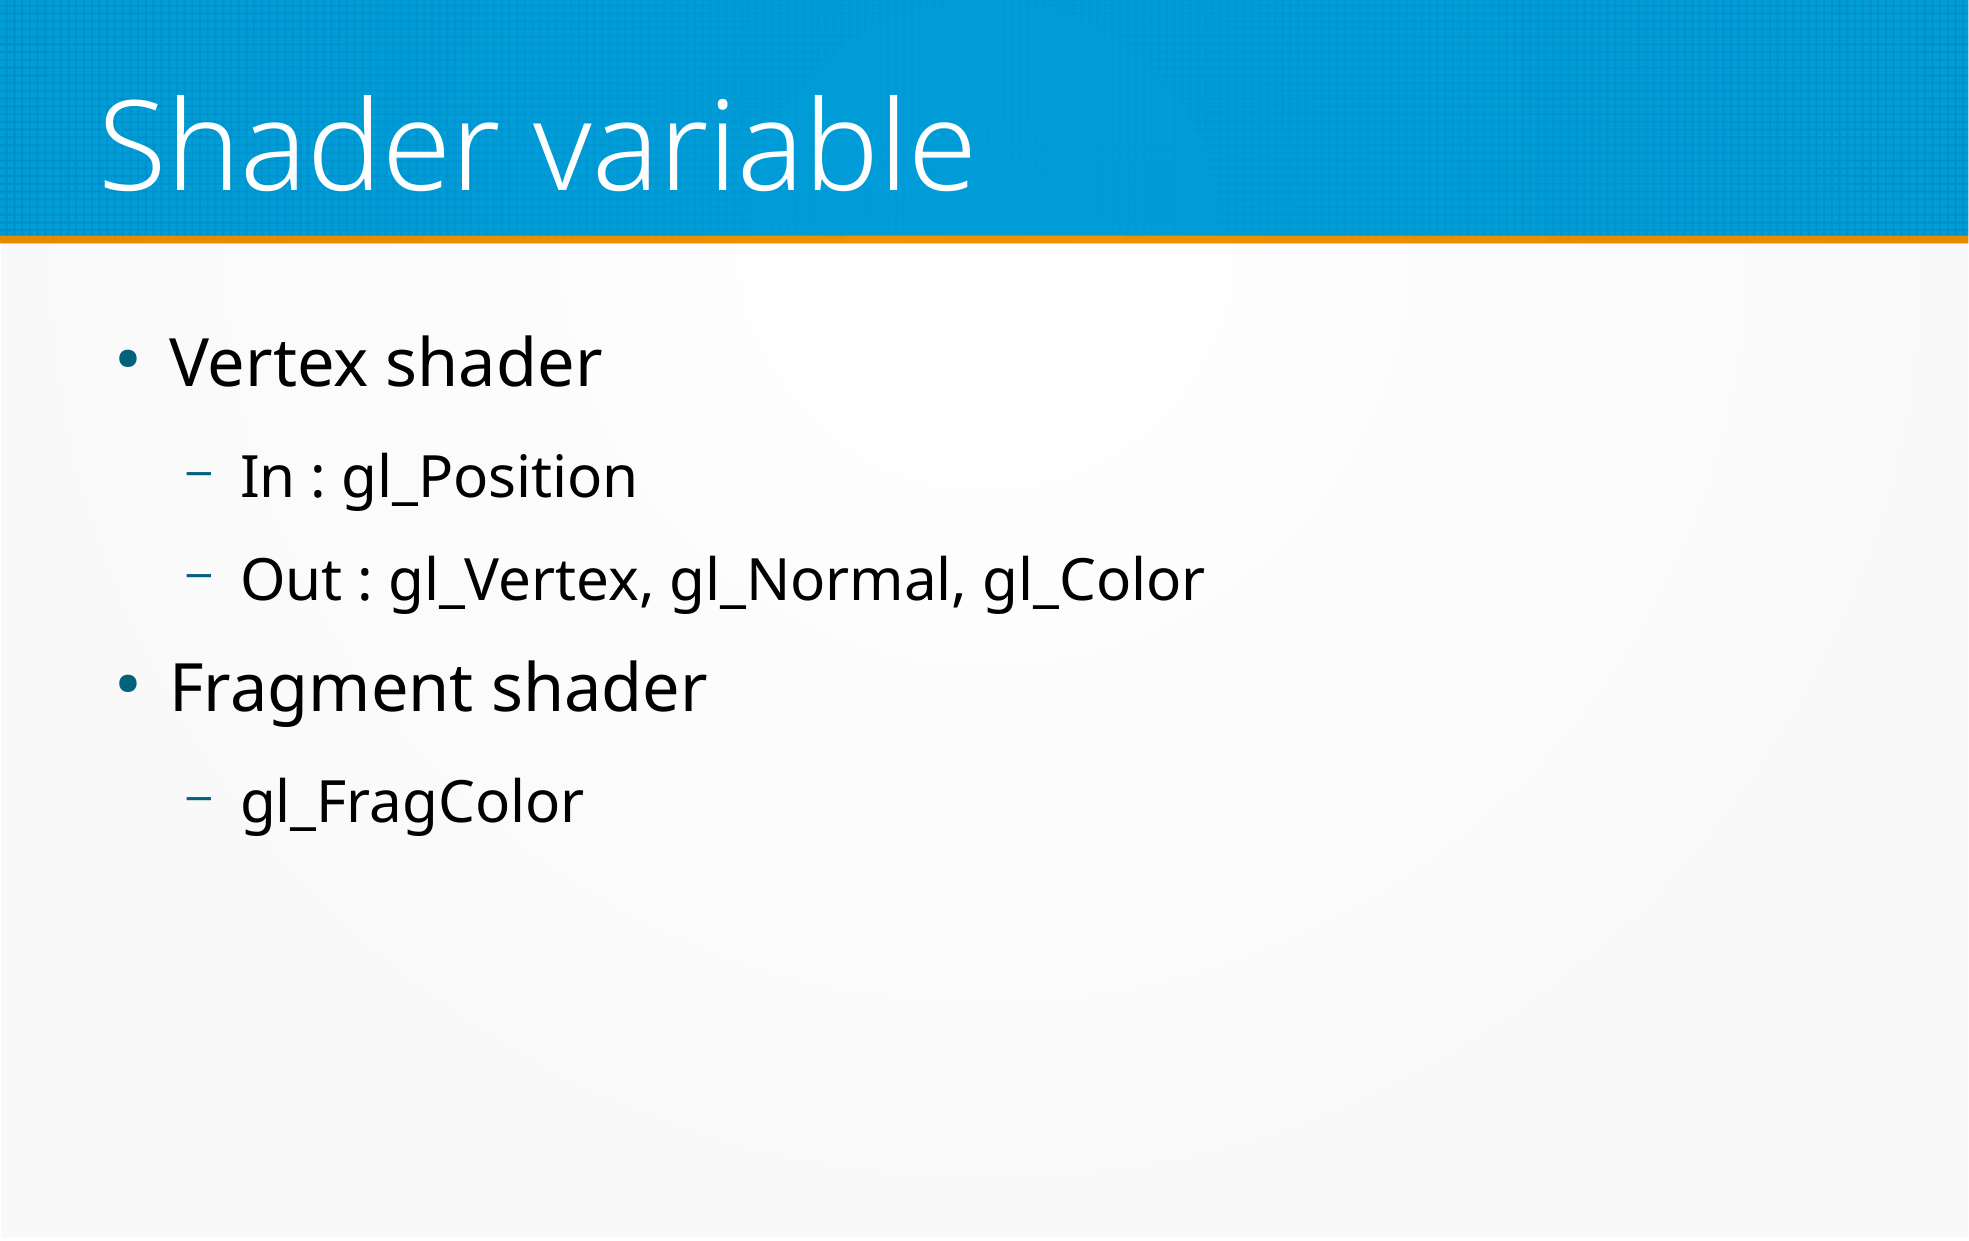

# Shader variable
Vertex shader
In : gl_Position
Out : gl_Vertex, gl_Normal, gl_Color
Fragment shader
gl_FragColor